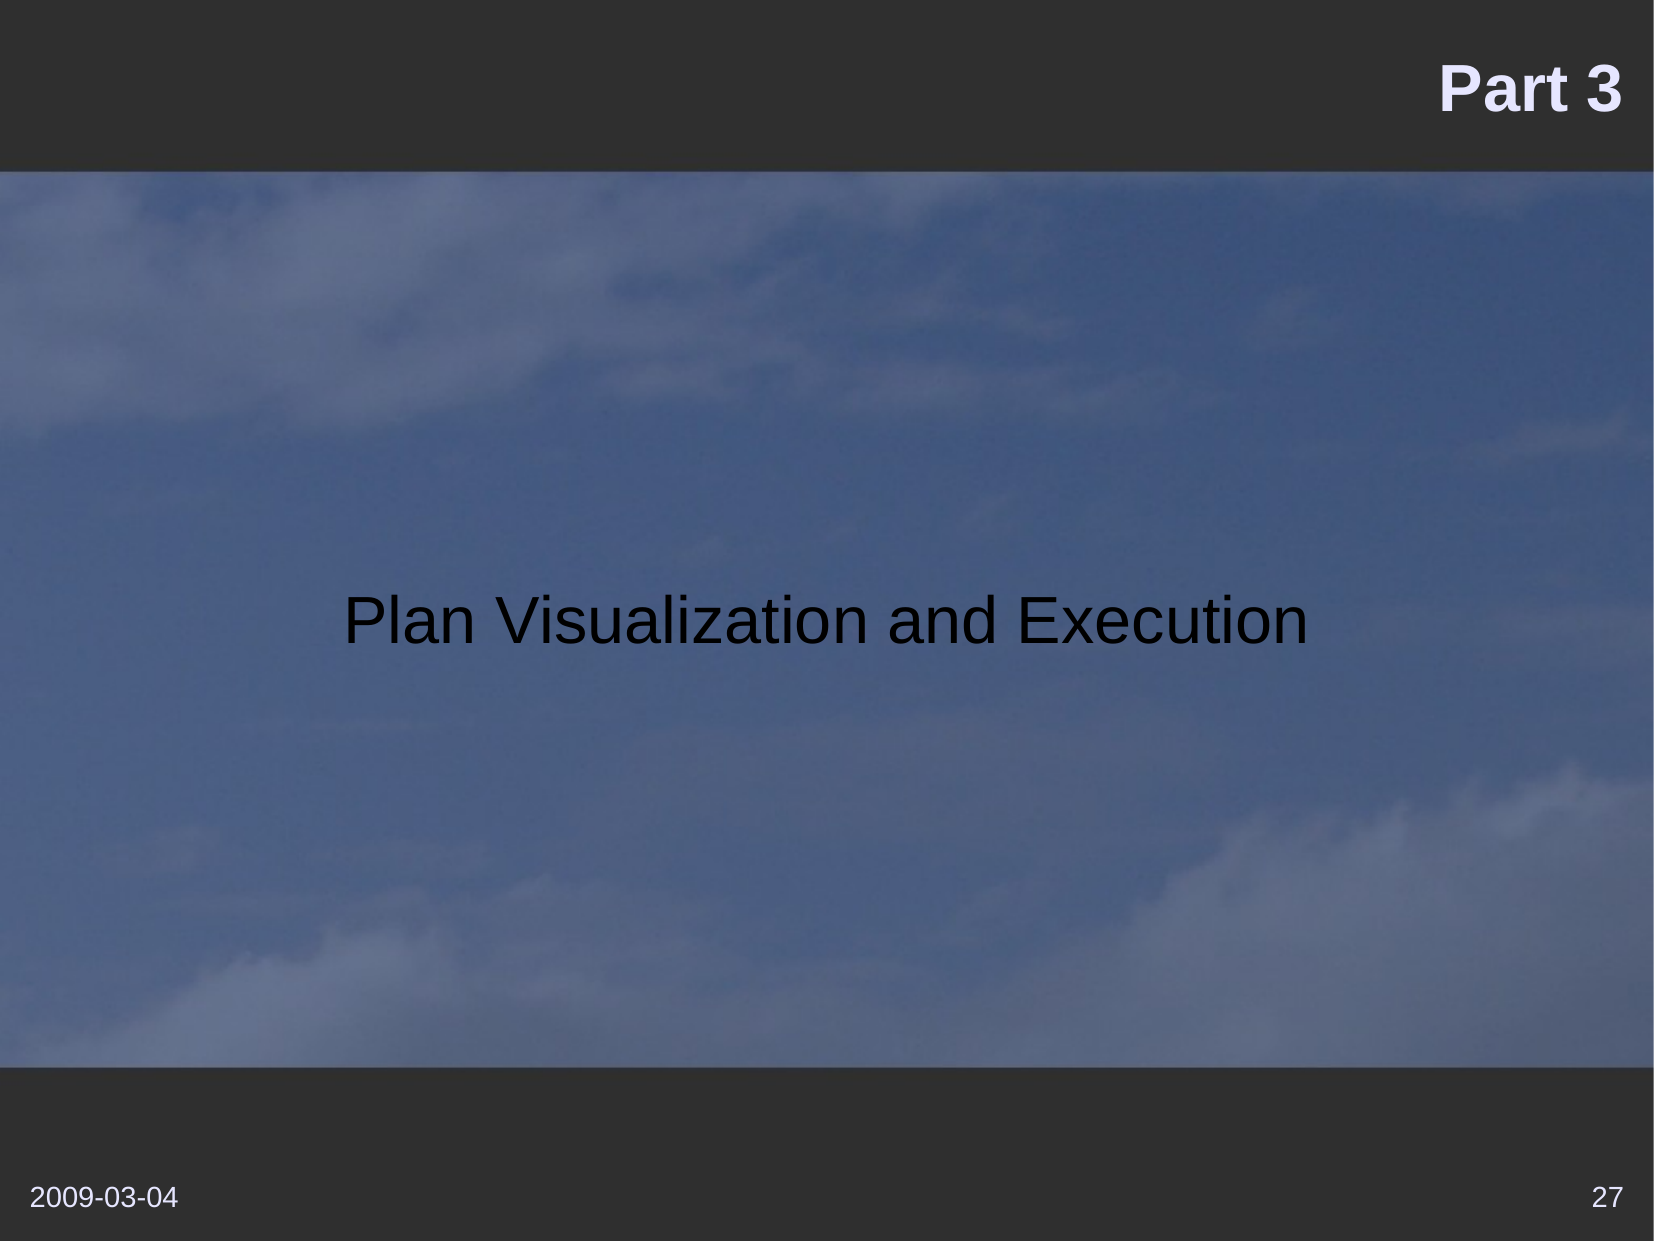

# Part 3
Plan Visualization and Execution
2009-03-04
27